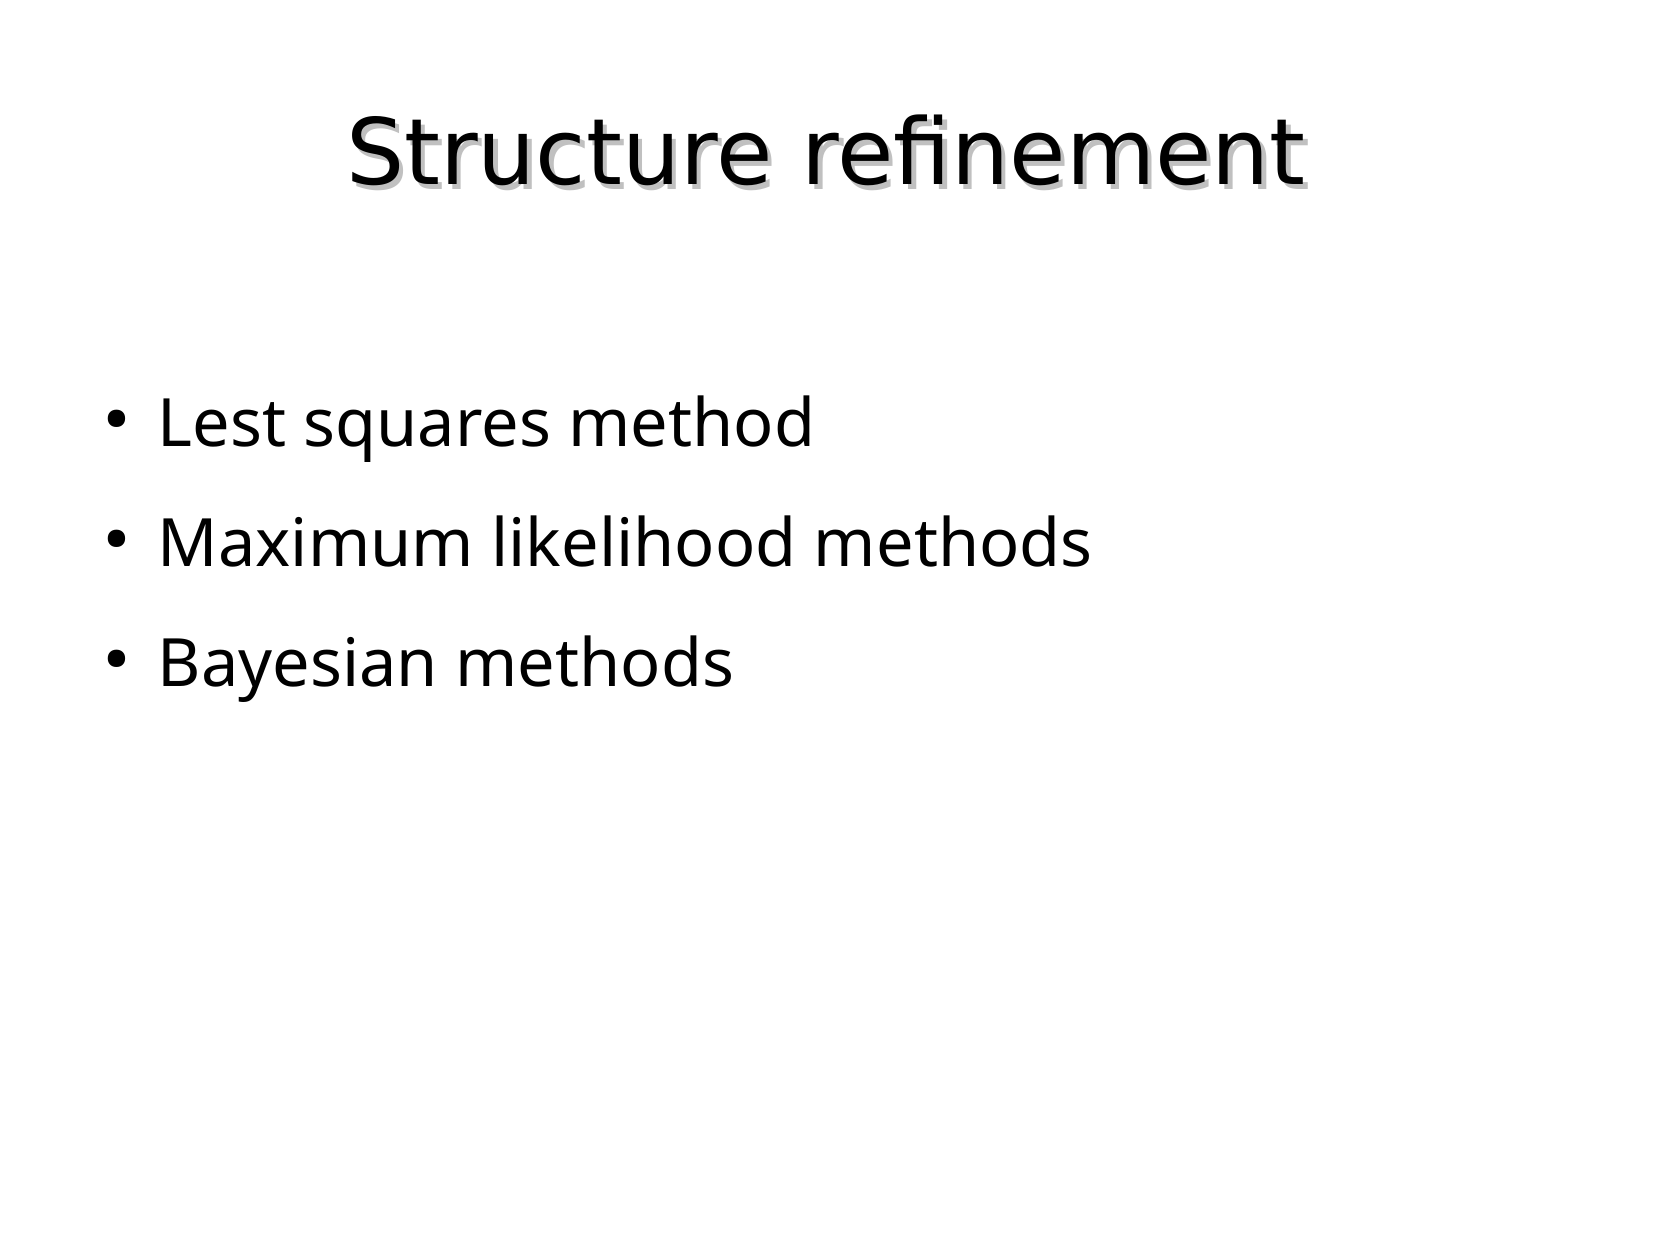

# Structure refinement
Lest squares method
Maximum likelihood methods
Bayesian methods